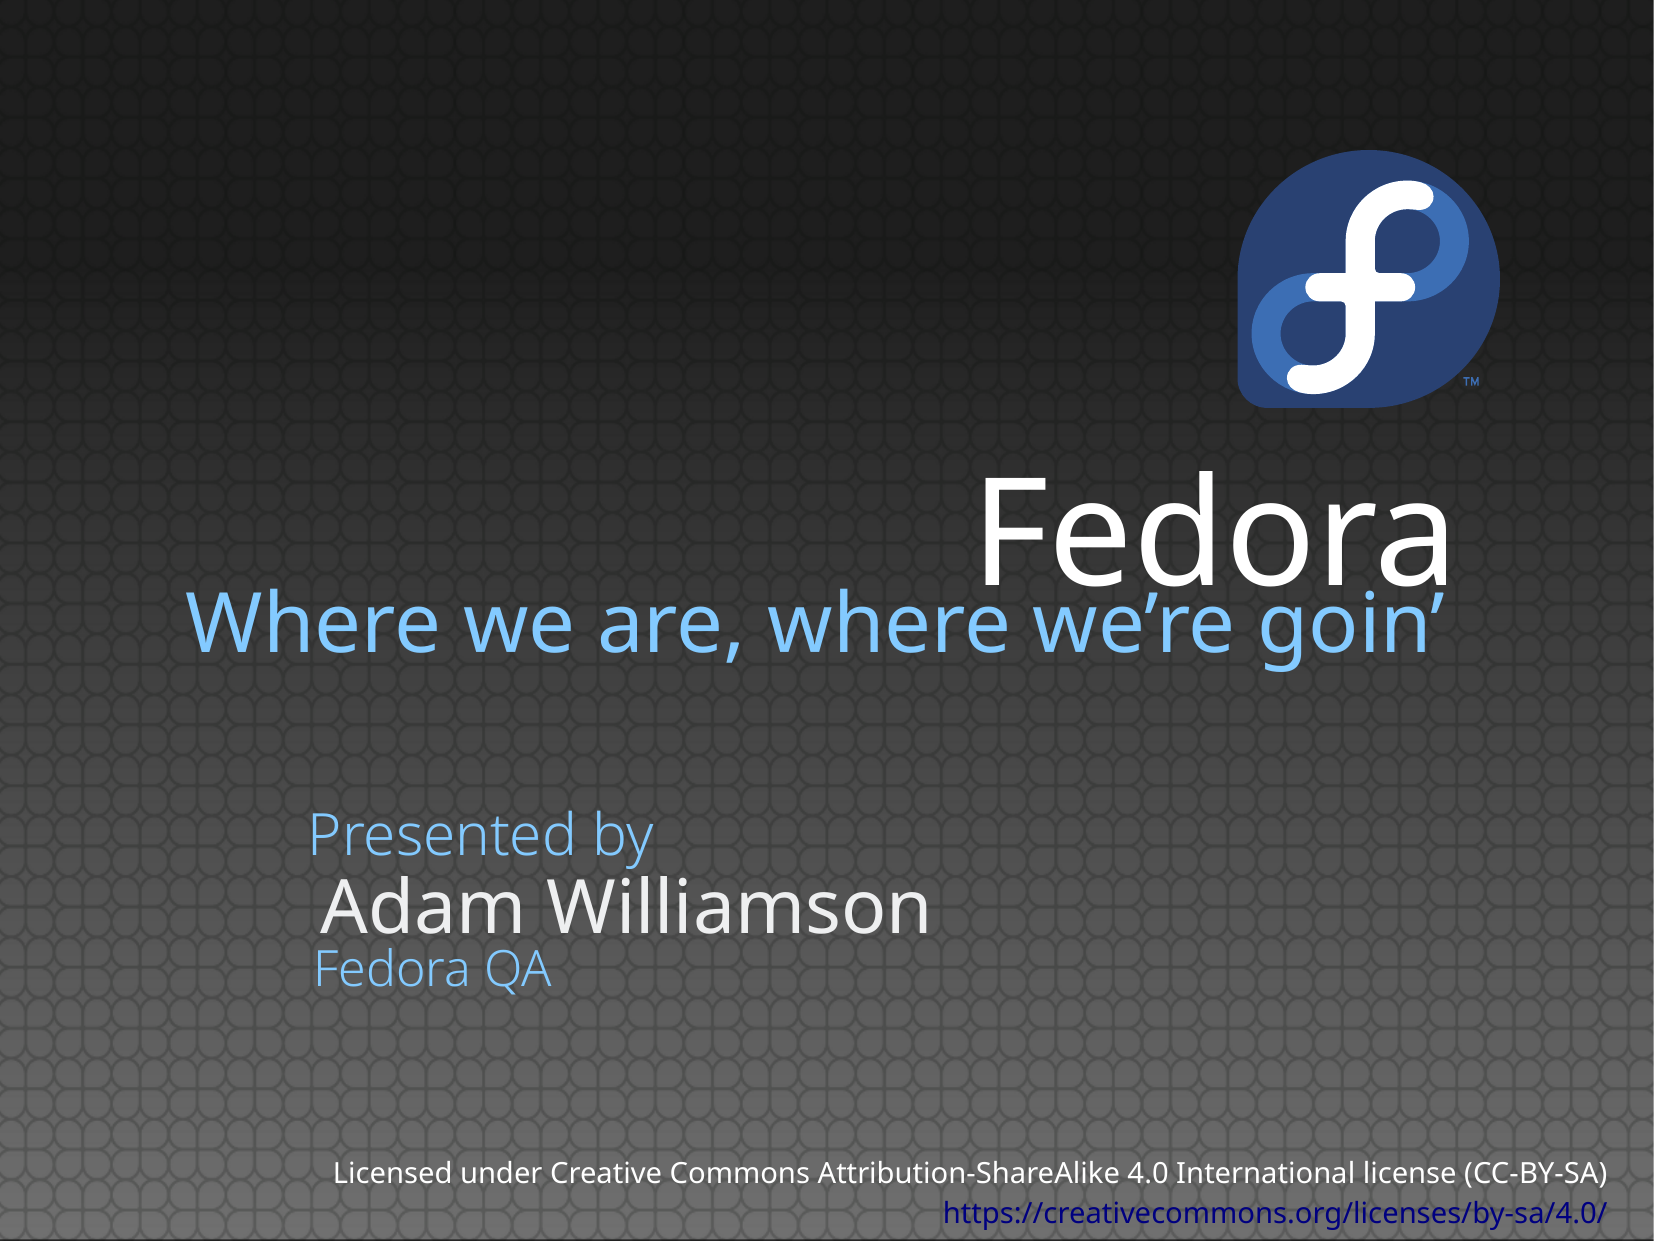

Fedora
# Where we are, where we’re goin’
Presented by
Adam Williamson
Fedora QA
Licensed under Creative Commons Attribution-ShareAlike 4.0 International license (CC-BY-SA)
https://creativecommons.org/licenses/by-sa/4.0/